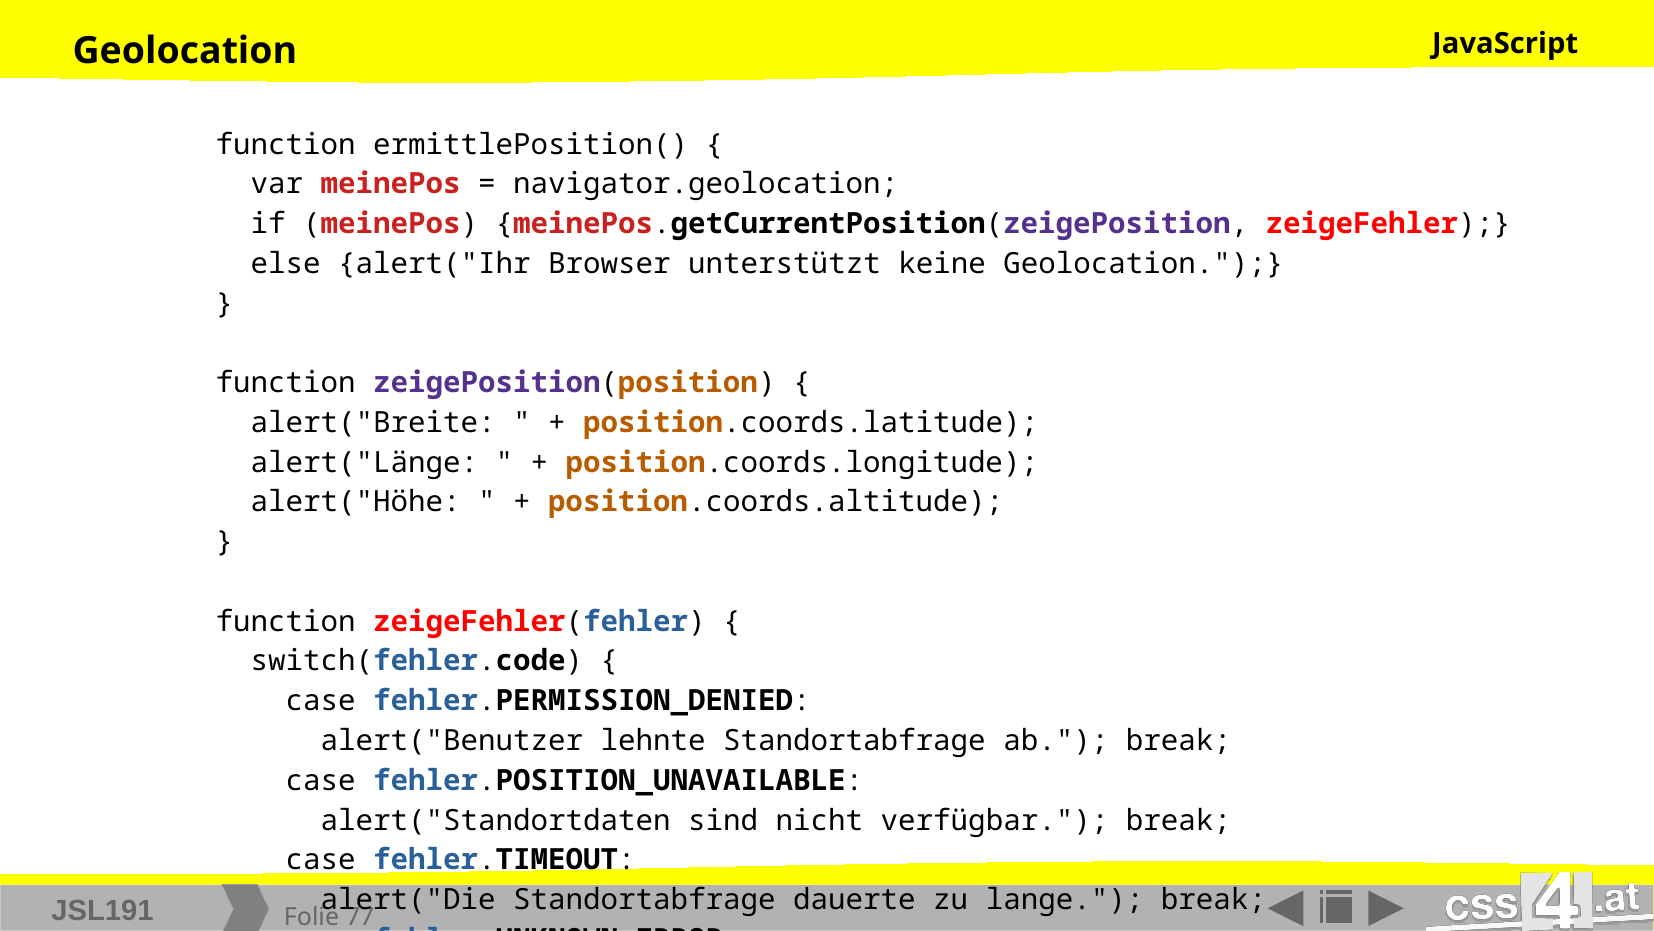

JavaScript
Geolocation
function ermittlePosition() {
 var meinePos = navigator.geolocation;
 if (meinePos) {meinePos.getCurrentPosition(zeigePosition, zeigeFehler);}
 else {alert("Ihr Browser unterstützt keine Geolocation.");}
}
function zeigePosition(position) {
 alert("Breite: " + position.coords.latitude);
 alert("Länge: " + position.coords.longitude);
 alert("Höhe: " + position.coords.altitude);
}
function zeigeFehler(fehler) {
 switch(fehler.code) {
 case fehler.PERMISSION_DENIED:
 alert("Benutzer lehnte Standortabfrage ab."); break;
 case fehler.POSITION_UNAVAILABLE:
 alert("Standortdaten sind nicht verfügbar."); break;
 case fehler.TIMEOUT:
 alert("Die Standortabfrage dauerte zu lange."); break;
 case fehler.UNKNOWN_ERROR:
 alert("unbekannter Fehler."); break;
 }
}
JSL191
Folie